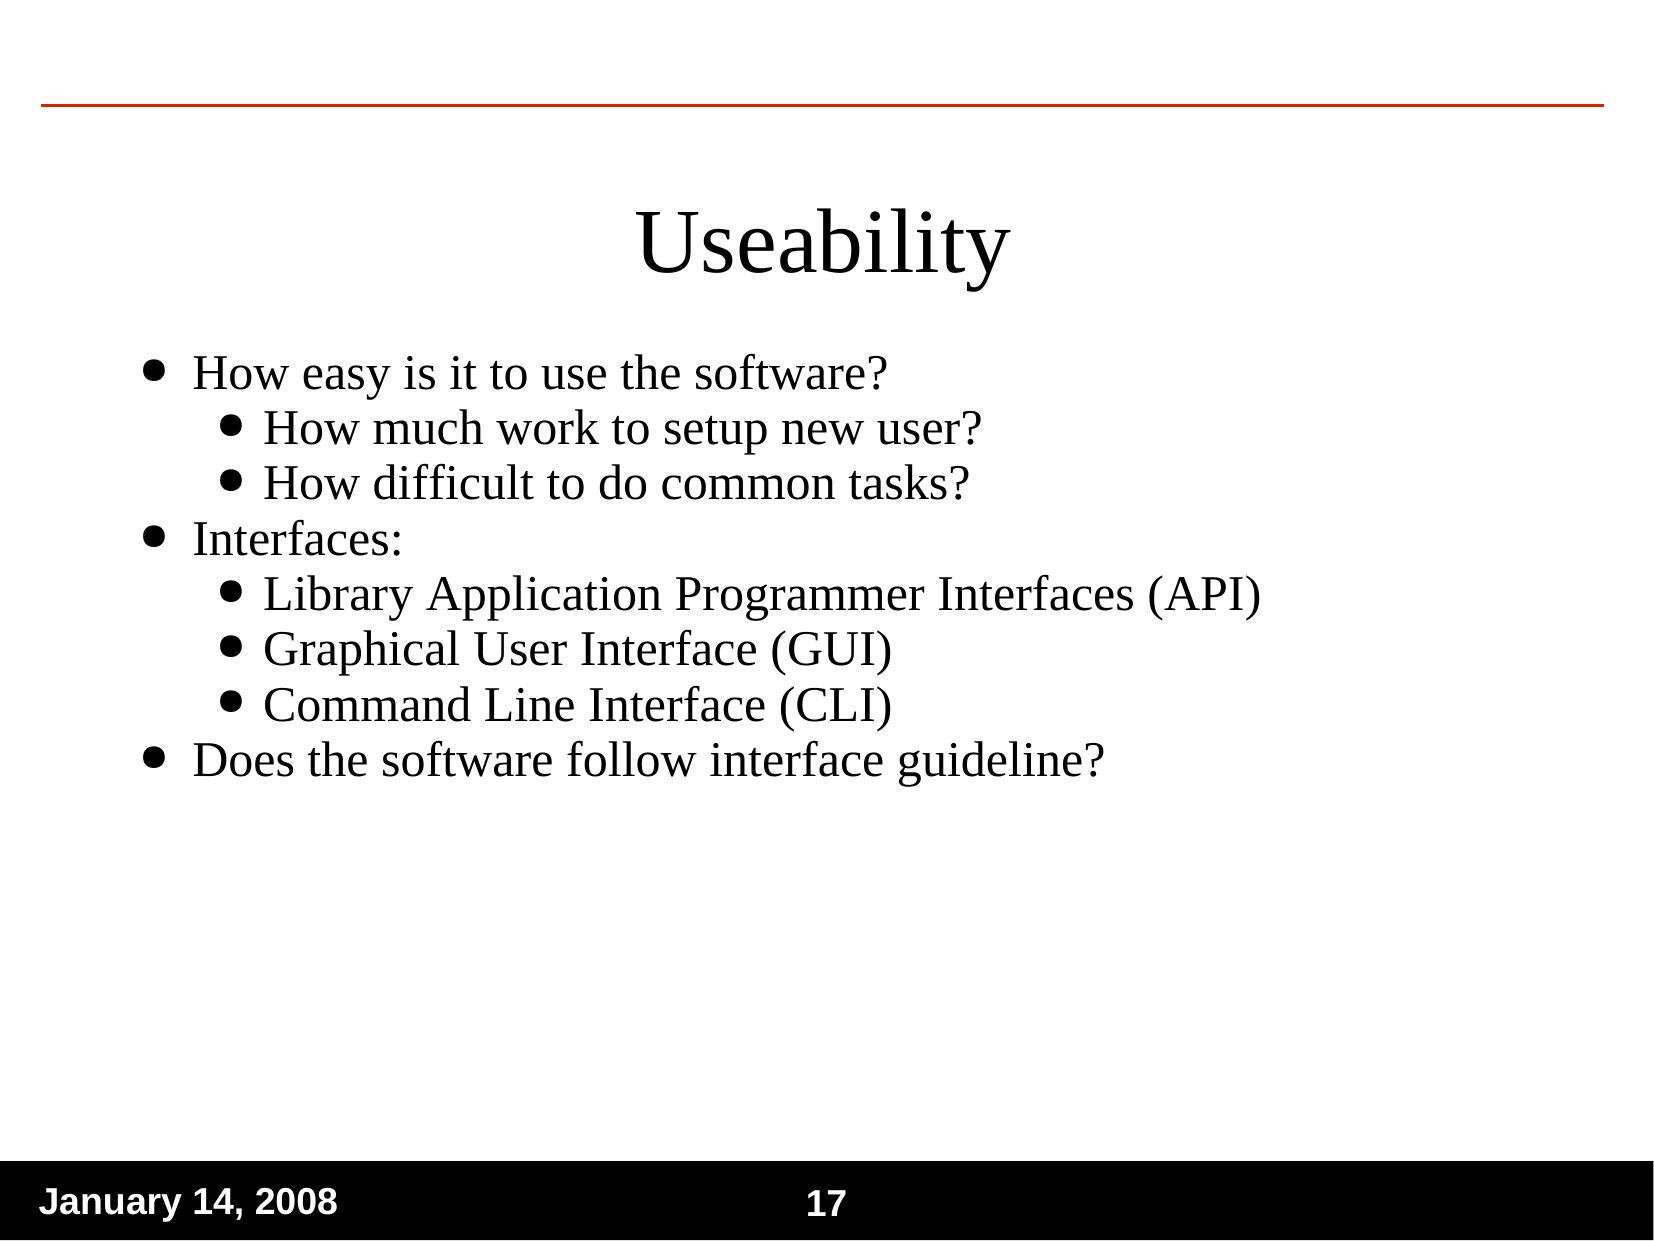

# Useability
How easy is it to use the software?
How much work to setup new user?
How difficult to do common tasks?
Interfaces:
Library Application Programmer Interfaces (API)
Graphical User Interface (GUI)
Command Line Interface (CLI)
Does the software follow interface guideline?